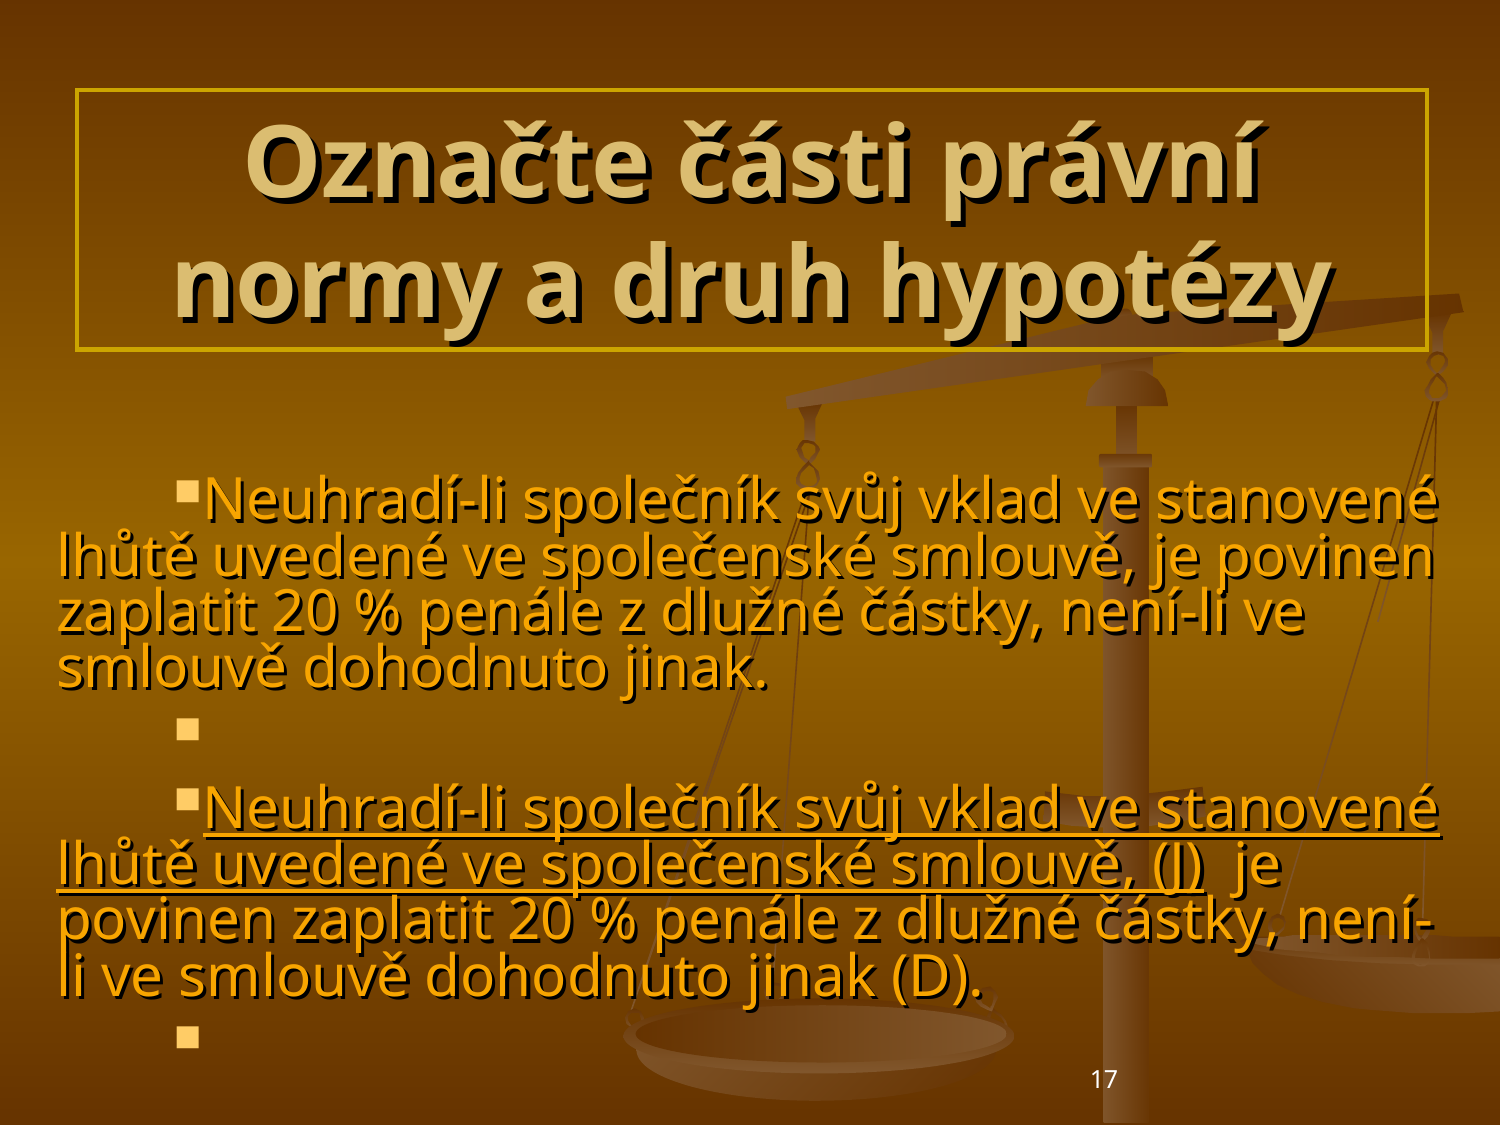

# Označte části právní normy a druh hypotézy
Neuhradí-li společník svůj vklad ve stanovené lhůtě uvedené ve společenské smlouvě, je povinen zaplatit 20 % penále z dlužné částky, není-li ve smlouvě dohodnuto jinak.
Neuhradí-li společník svůj vklad ve stanovené lhůtě uvedené ve společenské smlouvě, (J) je povinen zaplatit 20 % penále z dlužné částky, není-li ve smlouvě dohodnuto jinak (D).